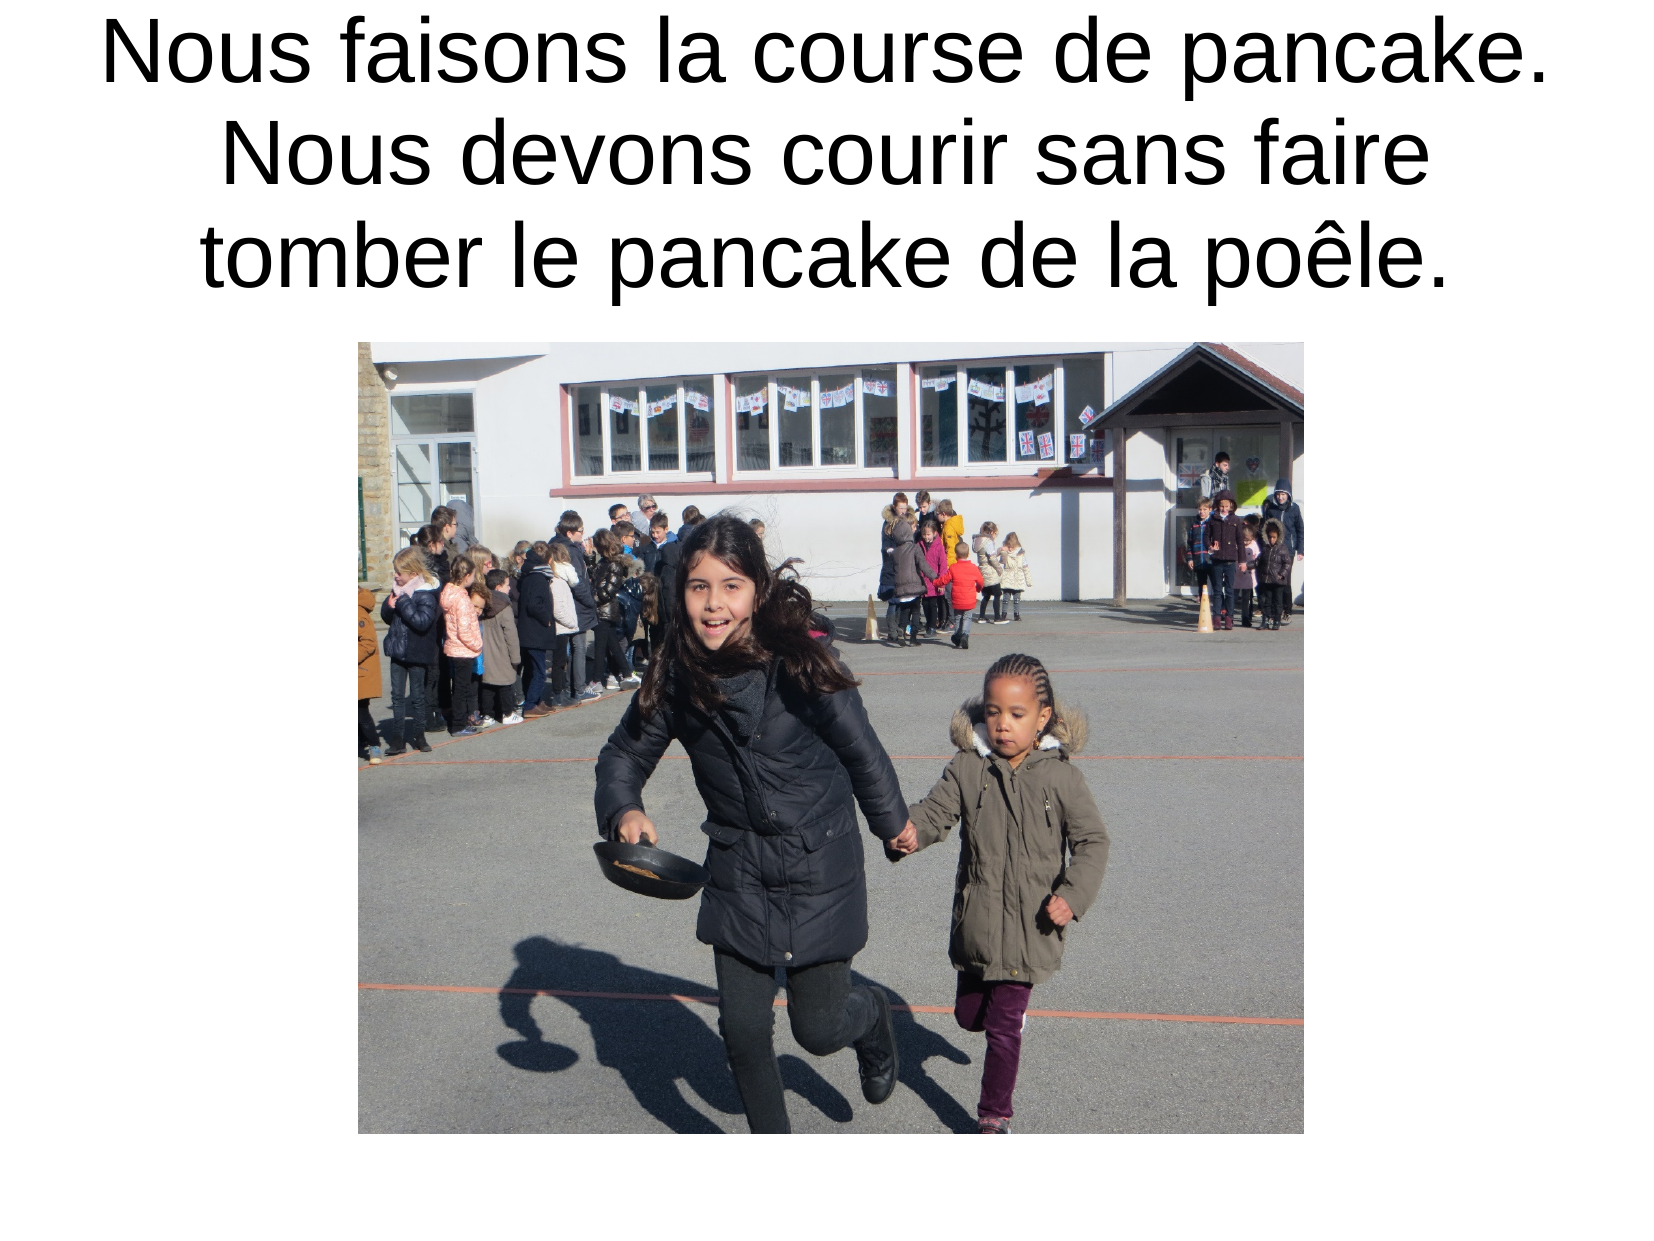

# Nous faisons la course de pancake. Nous devons courir sans faire tomber le pancake de la poêle.